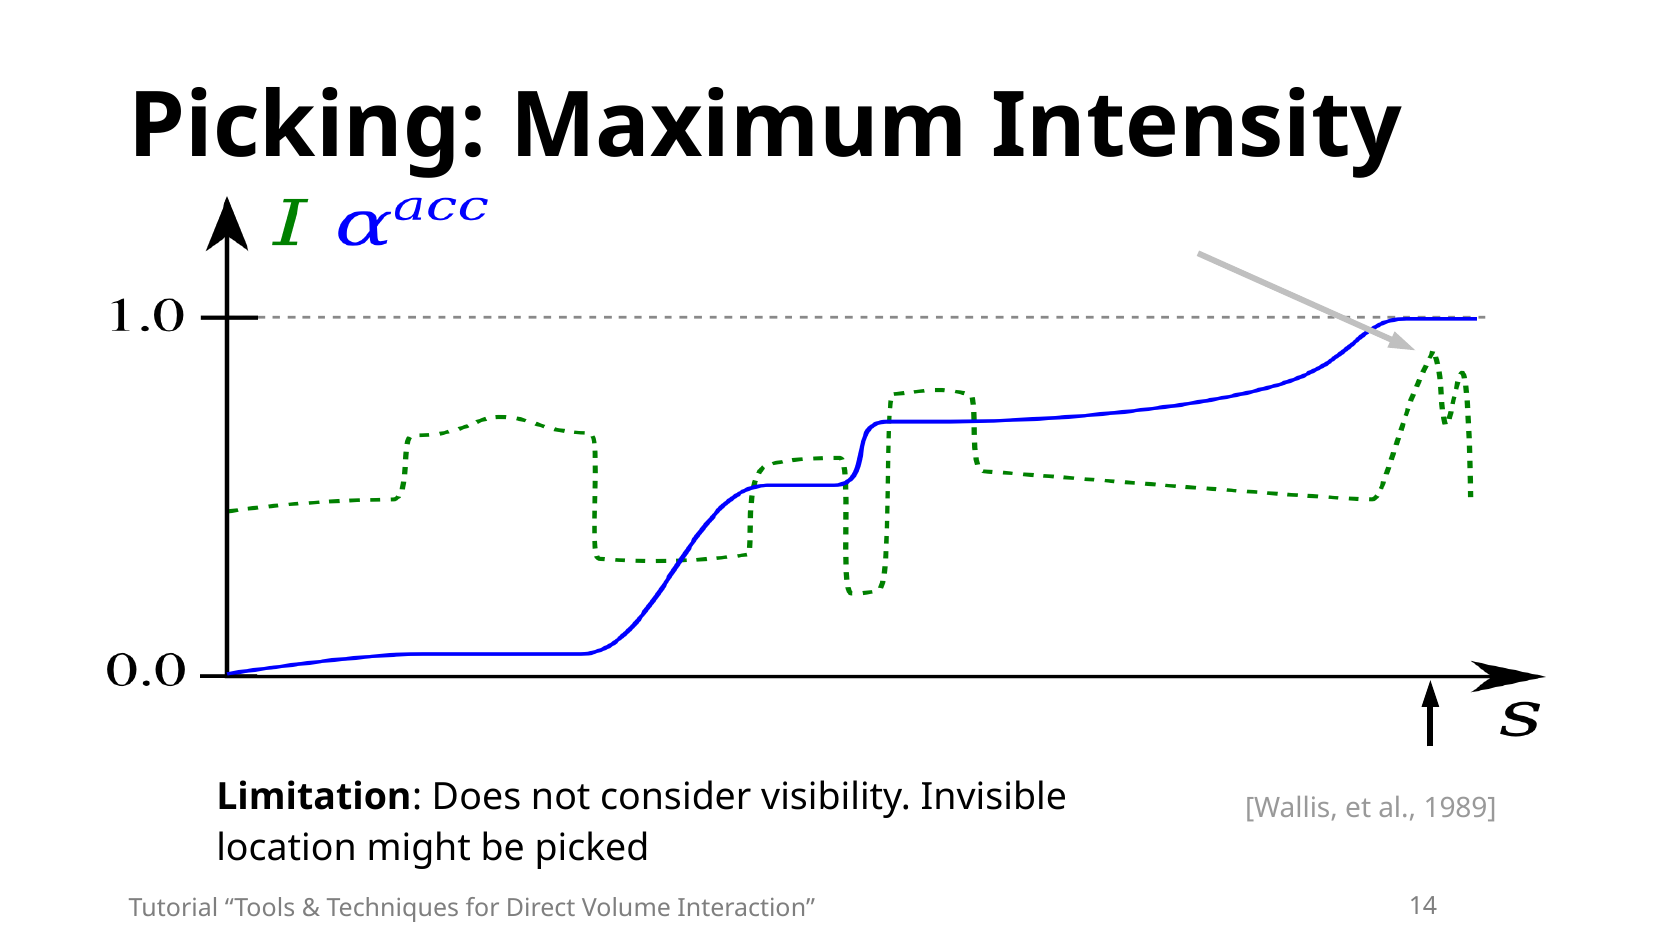

# Picking: Maximum Intensity
Limitation: Does not consider visibility. Invisible
location might be picked
[Wallis, et al., 1989]
14
Alexander Wiebel - Vortrag Fachhochschule Flensburg
2011-06-27